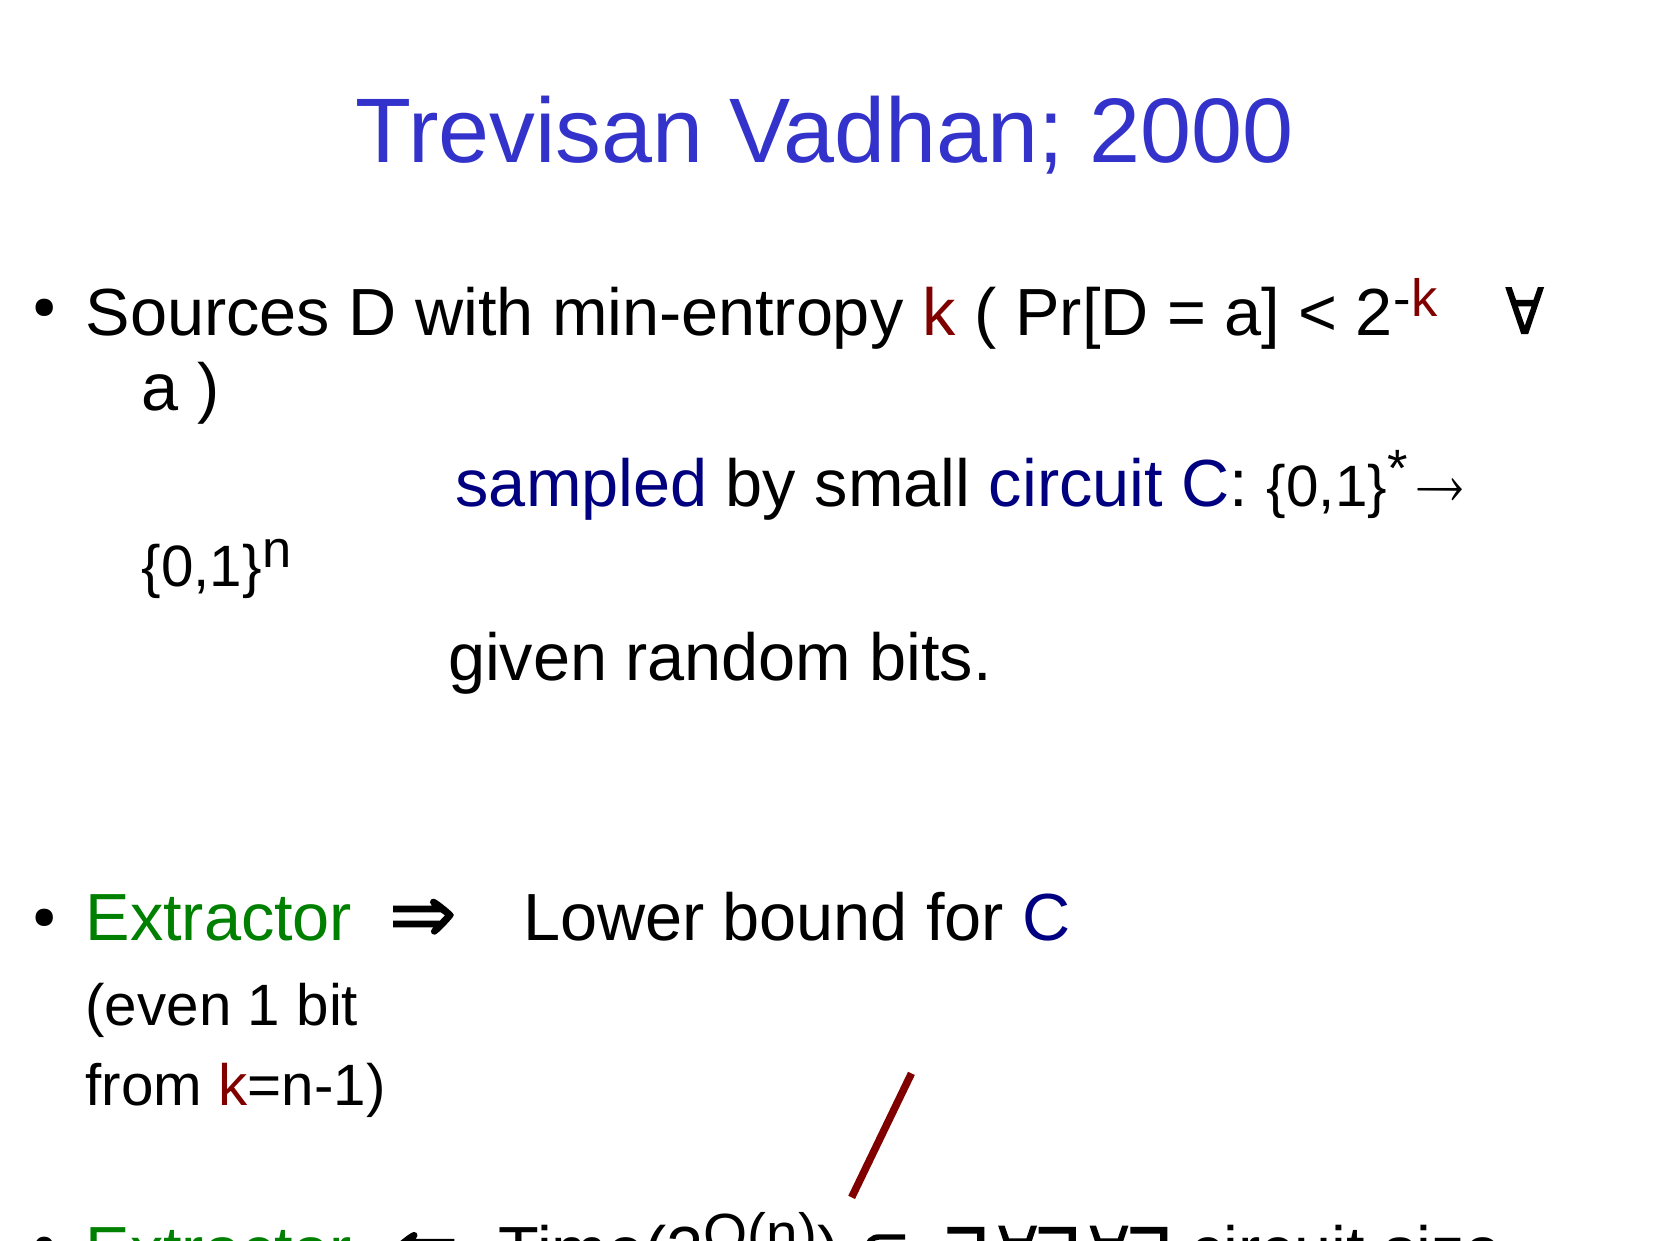

Trevisan Vadhan; 2000
# Sources D with min-entropy k ( Pr[D = a] < 2-k  a )
 sampled by small circuit C: {0,1}*  {0,1}n
 given random bits.
Extractor  Lower bound for C
(even 1 bit
from k=n-1)
Extractor  Time(2O(n))  -circuit size 2o(n)